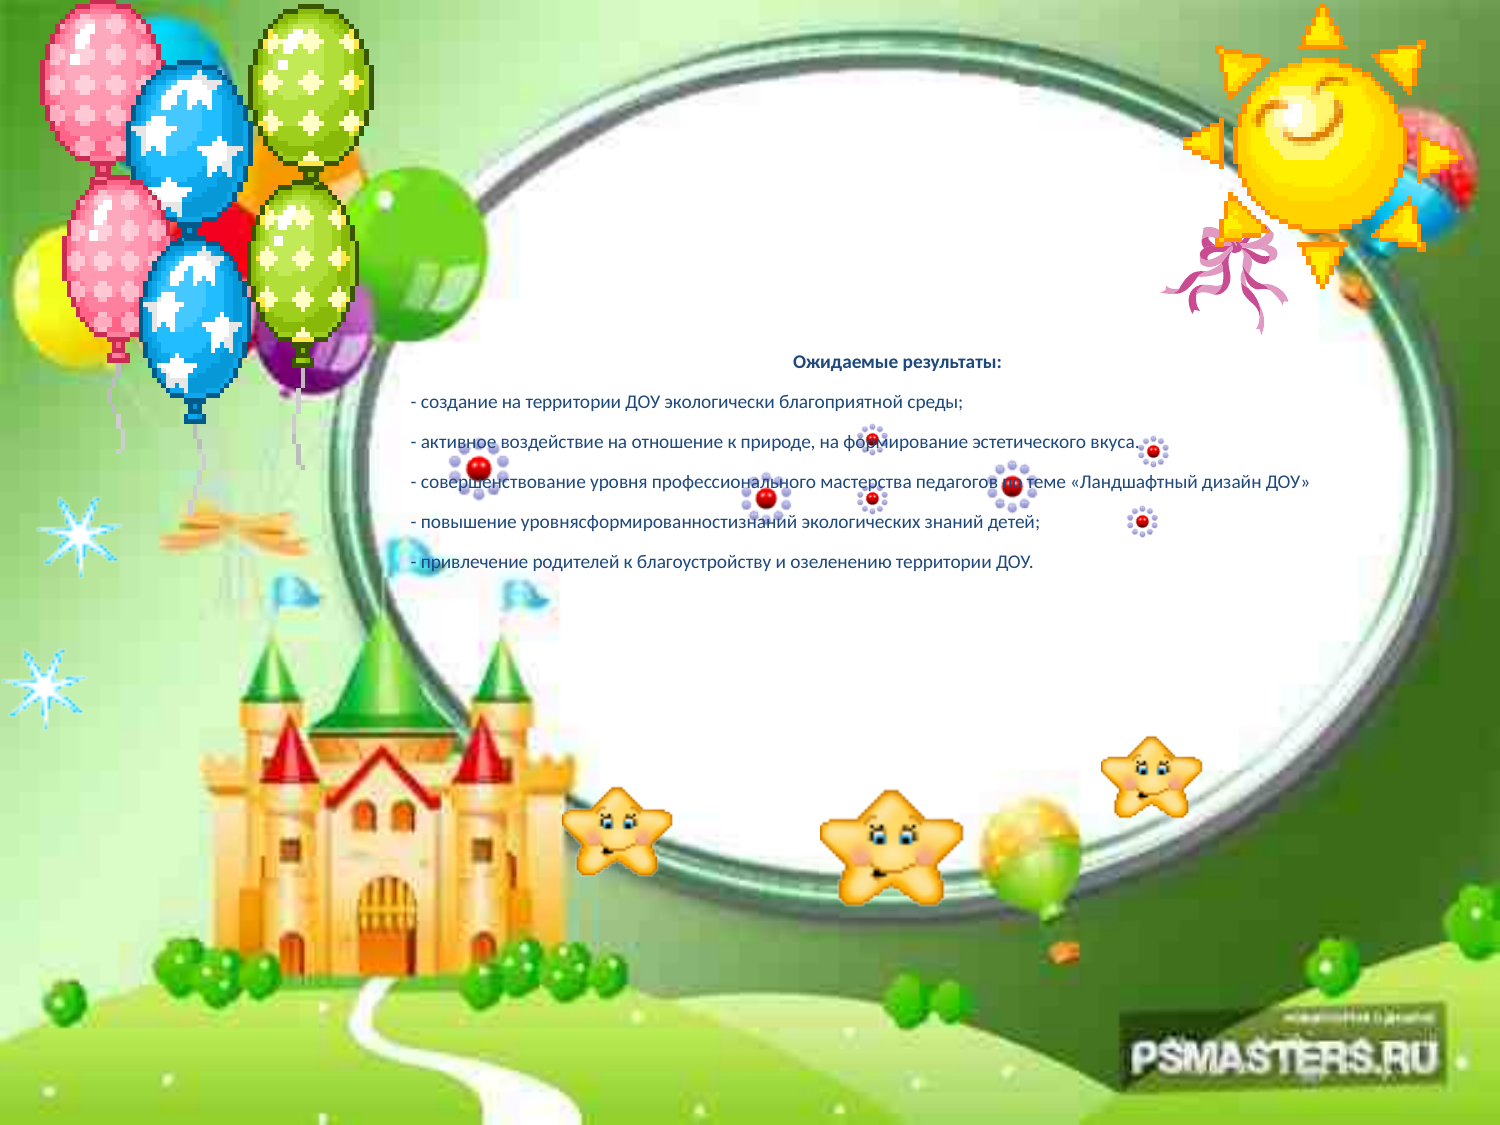

Ожидаемые результаты:
- создание на территории ДОУ экологически благоприятной среды;
- активное воздействие на отношение к природе, на формирование эстетического вкуса.
- совершенствование уровня профессионального мастерства педагогов по теме «Ландшафтный дизайн ДОУ»
- повышение уровнясформированностизнаний экологических знаний детей;
- привлечение родителей к благоустройству и озеленению территории ДОУ.
#
http://aida.ucoz.ru